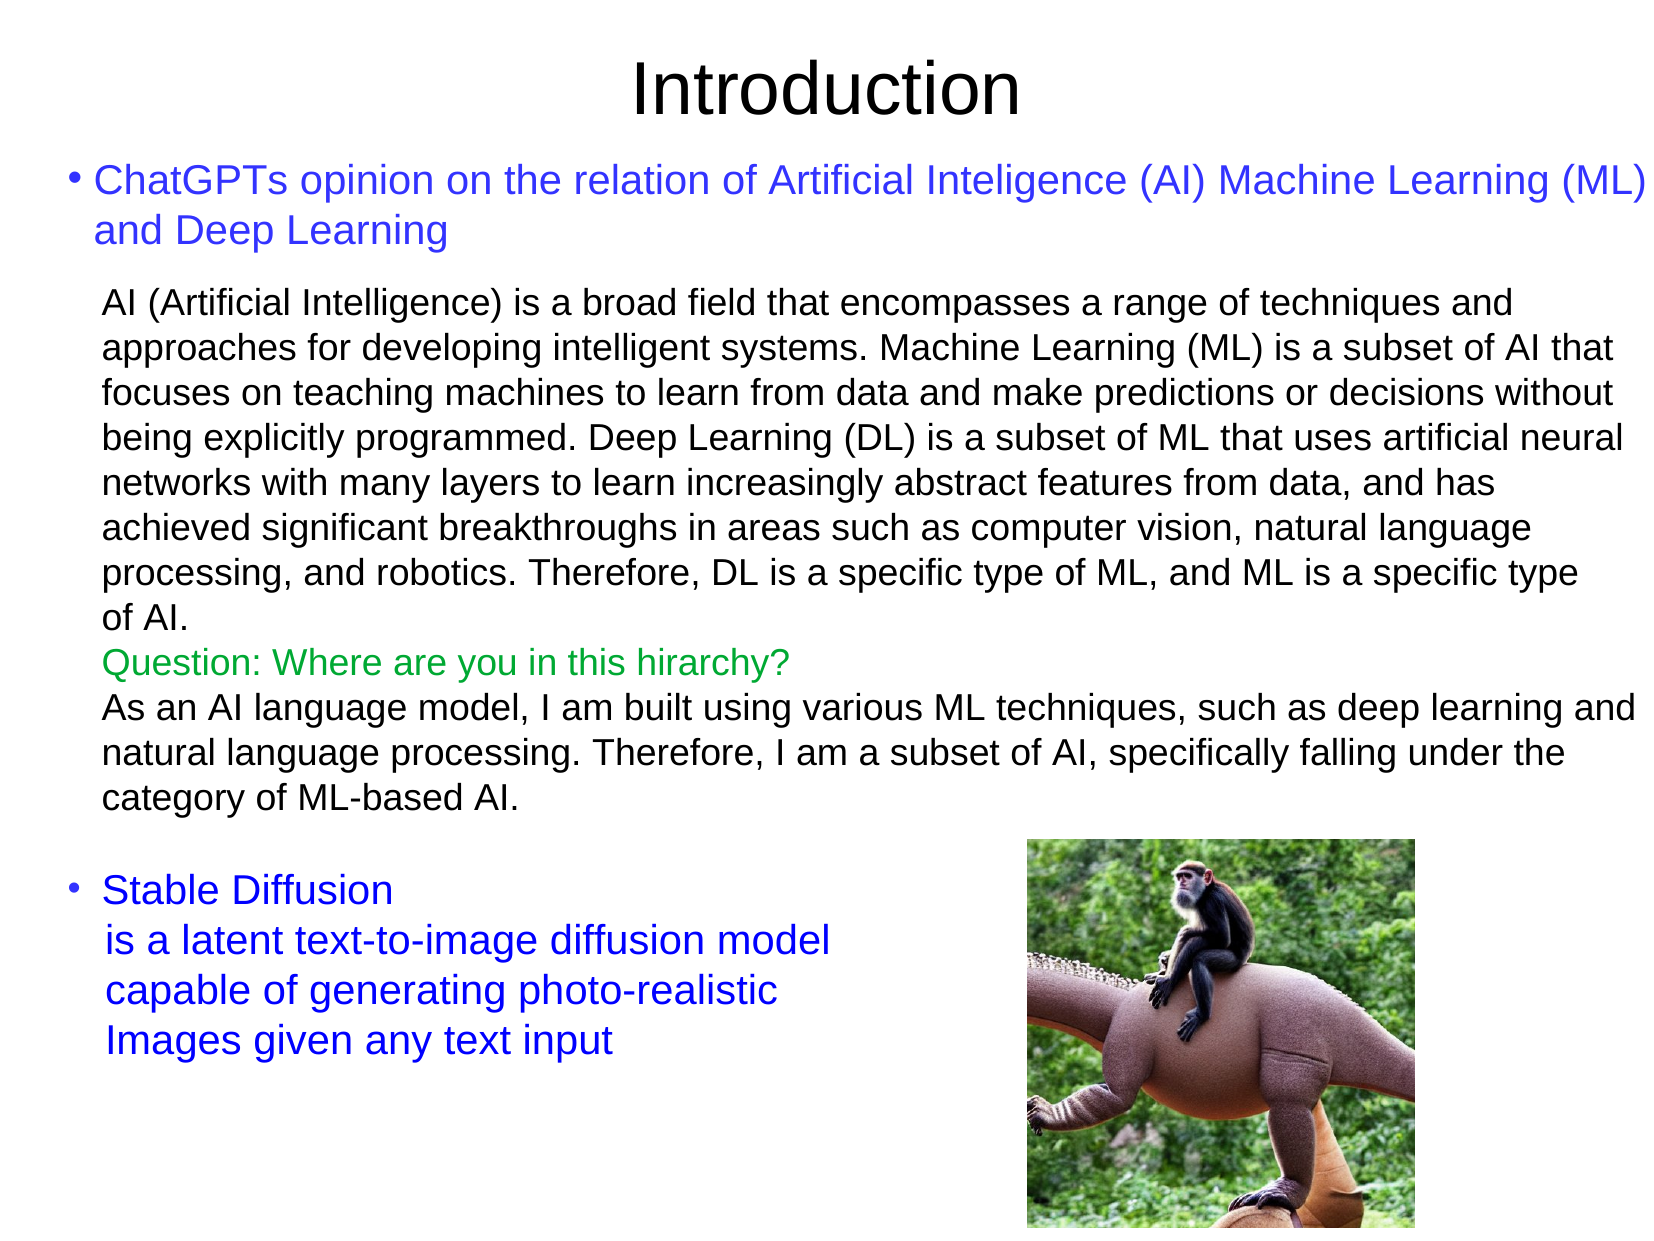

# Introduction
 ChatGPTs opinion on the relation of Artificial Inteligence (AI) Machine Learning (ML)
 and Deep Learning
 AI (Artificial Intelligence) is a broad field that encompasses a range of techniques and
 approaches for developing intelligent systems. Machine Learning (ML) is a subset of AI that
 focuses on teaching machines to learn from data and make predictions or decisions without
 being explicitly programmed. Deep Learning (DL) is a subset of ML that uses artificial neural
 networks with many layers to learn increasingly abstract features from data, and has
 achieved significant breakthroughs in areas such as computer vision, natural language
 processing, and robotics. Therefore, DL is a specific type of ML, and ML is a specific type
 of AI.
 Question: Where are you in this hirarchy?
 As an AI language model, I am built using various ML techniques, such as deep learning and
 natural language processing. Therefore, I am a subset of AI, specifically falling under the
 category of ML-based AI.
 Stable Diffusion
 is a latent text-to-image diffusion model
 capable of generating photo-realistic
 Images given any text input